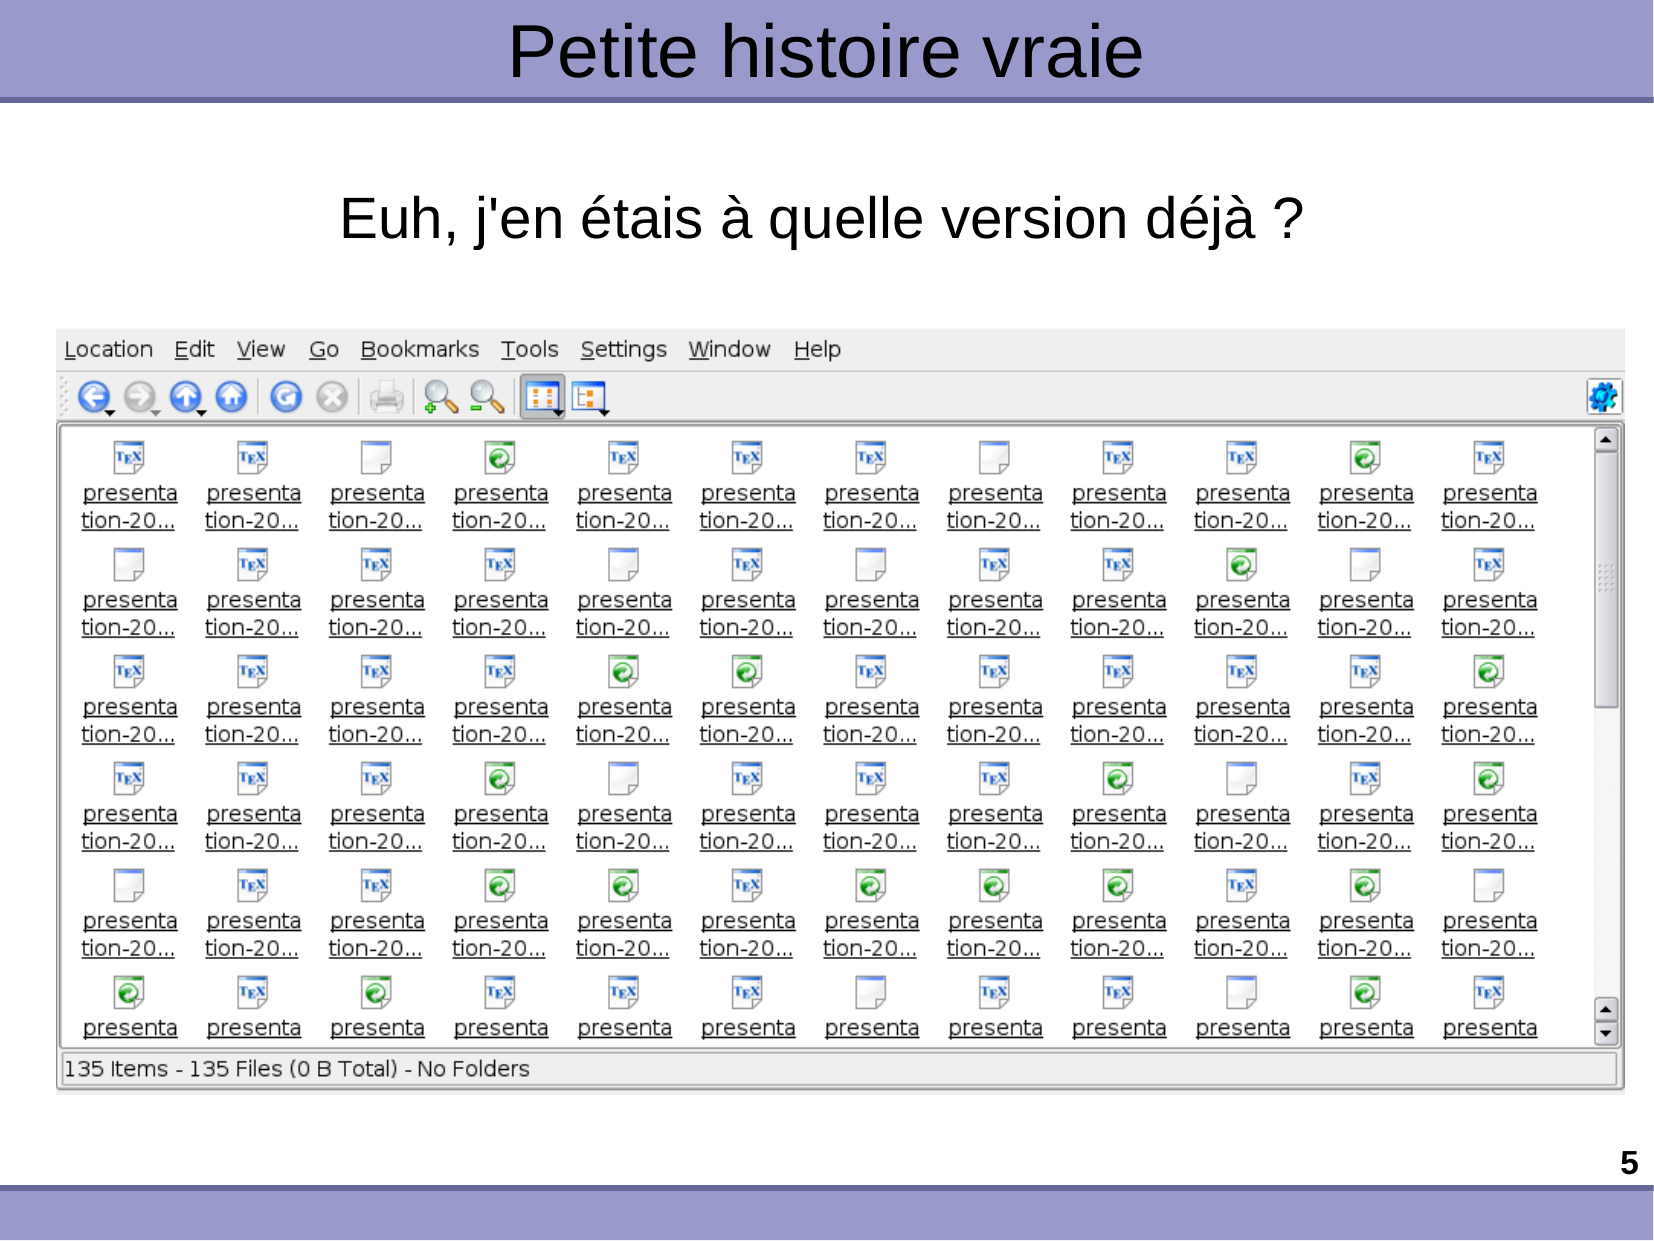

# Petite histoire vraie
Euh, j'en étais à quelle version déjà ?